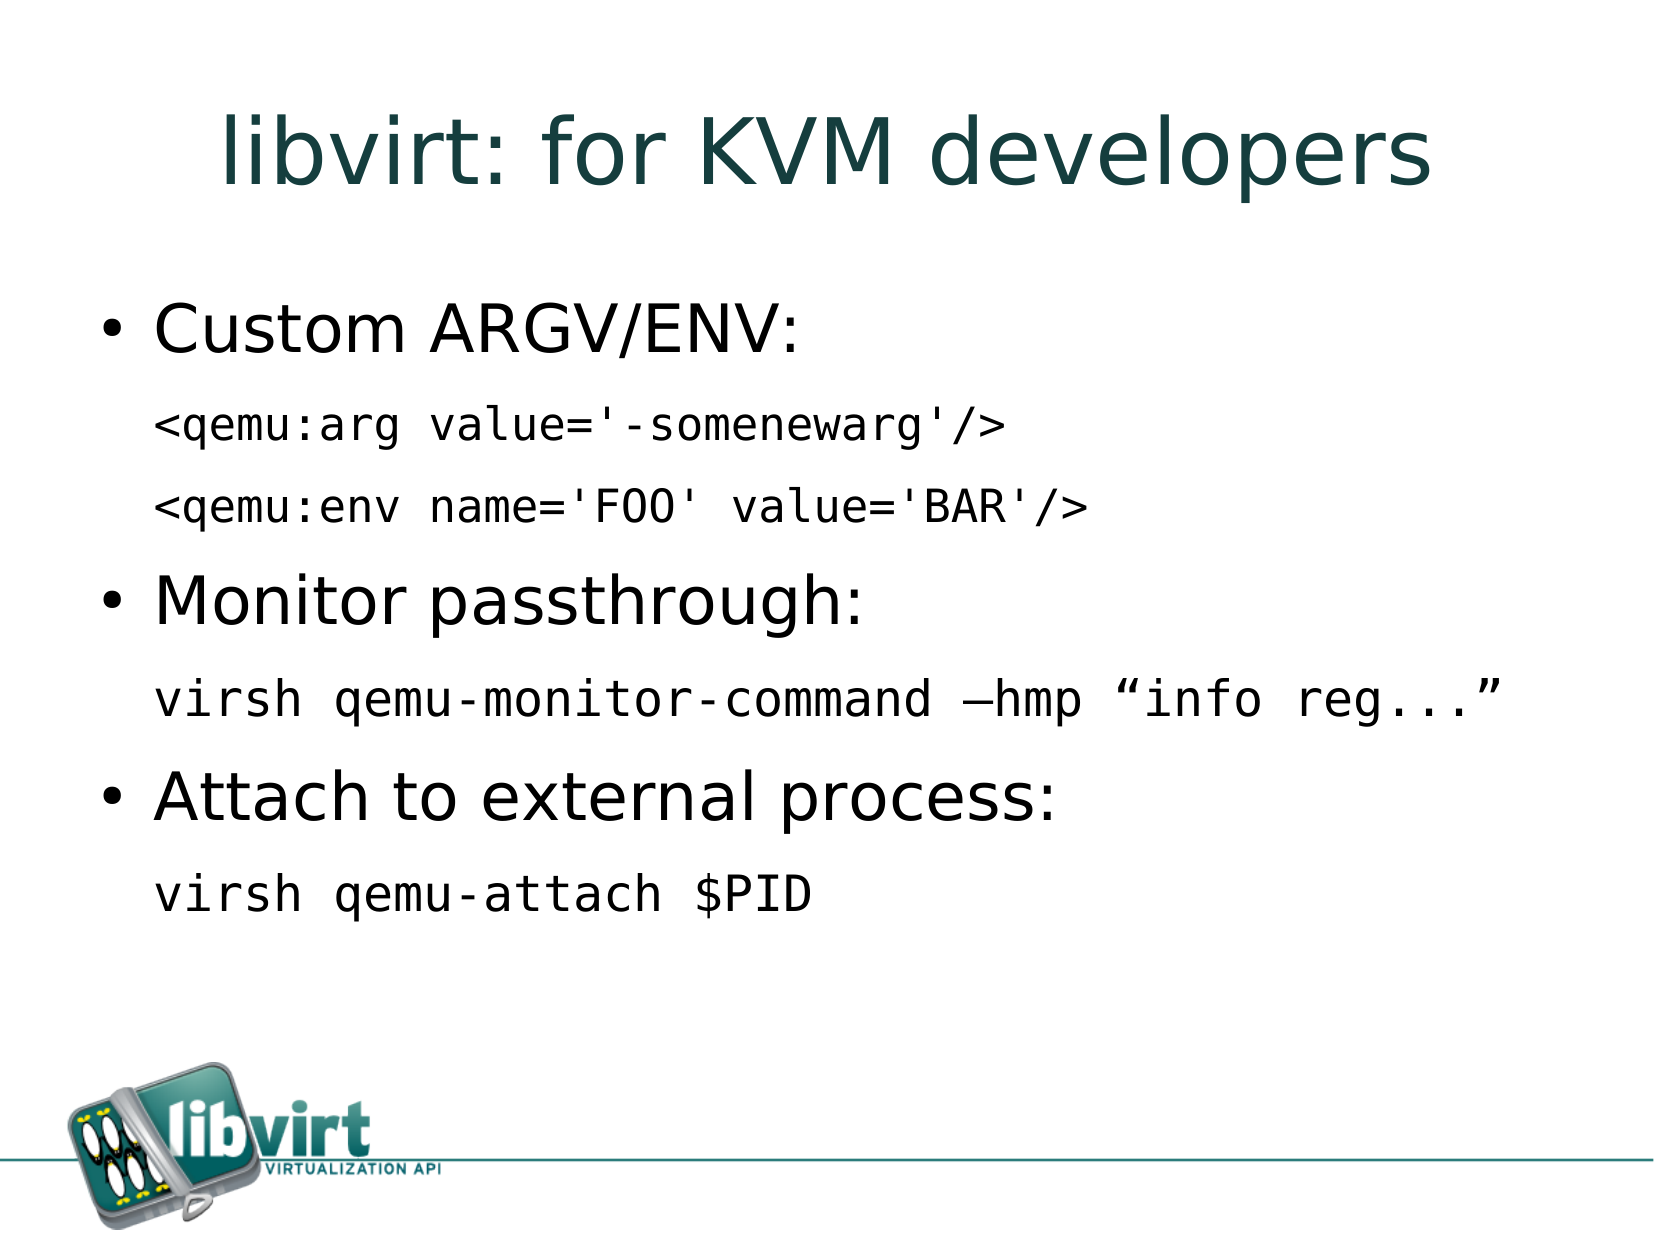

# libvirt: for KVM developers
Custom ARGV/ENV:
<qemu:arg value='-somenewarg'/>
<qemu:env name='FOO' value='BAR'/>
Monitor passthrough:
virsh qemu-monitor-command –hmp “info reg...”
Attach to external process:
virsh qemu-attach $PID